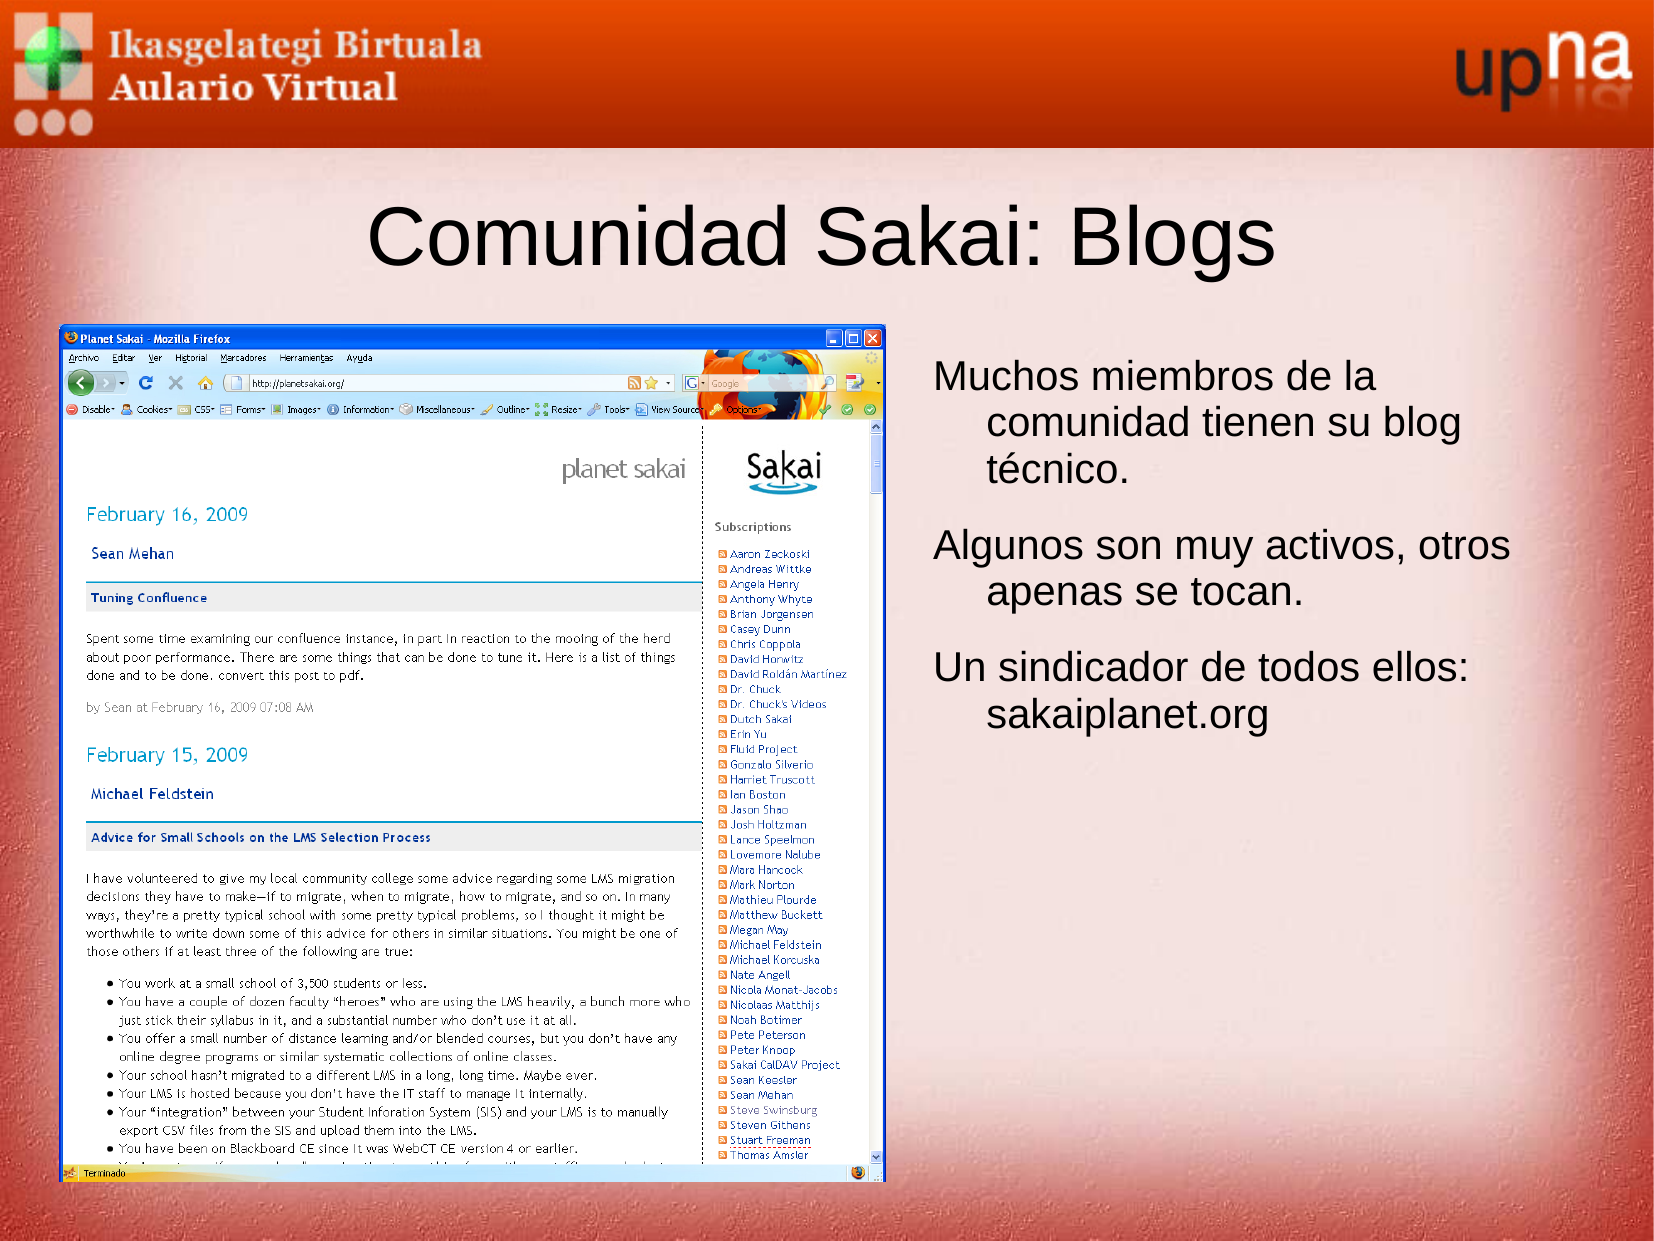

# Comunidad Sakai: Blogs
Muchos miembros de la comunidad tienen su blog técnico.
Algunos son muy activos, otros apenas se tocan.
Un sindicador de todos ellos: sakaiplanet.org